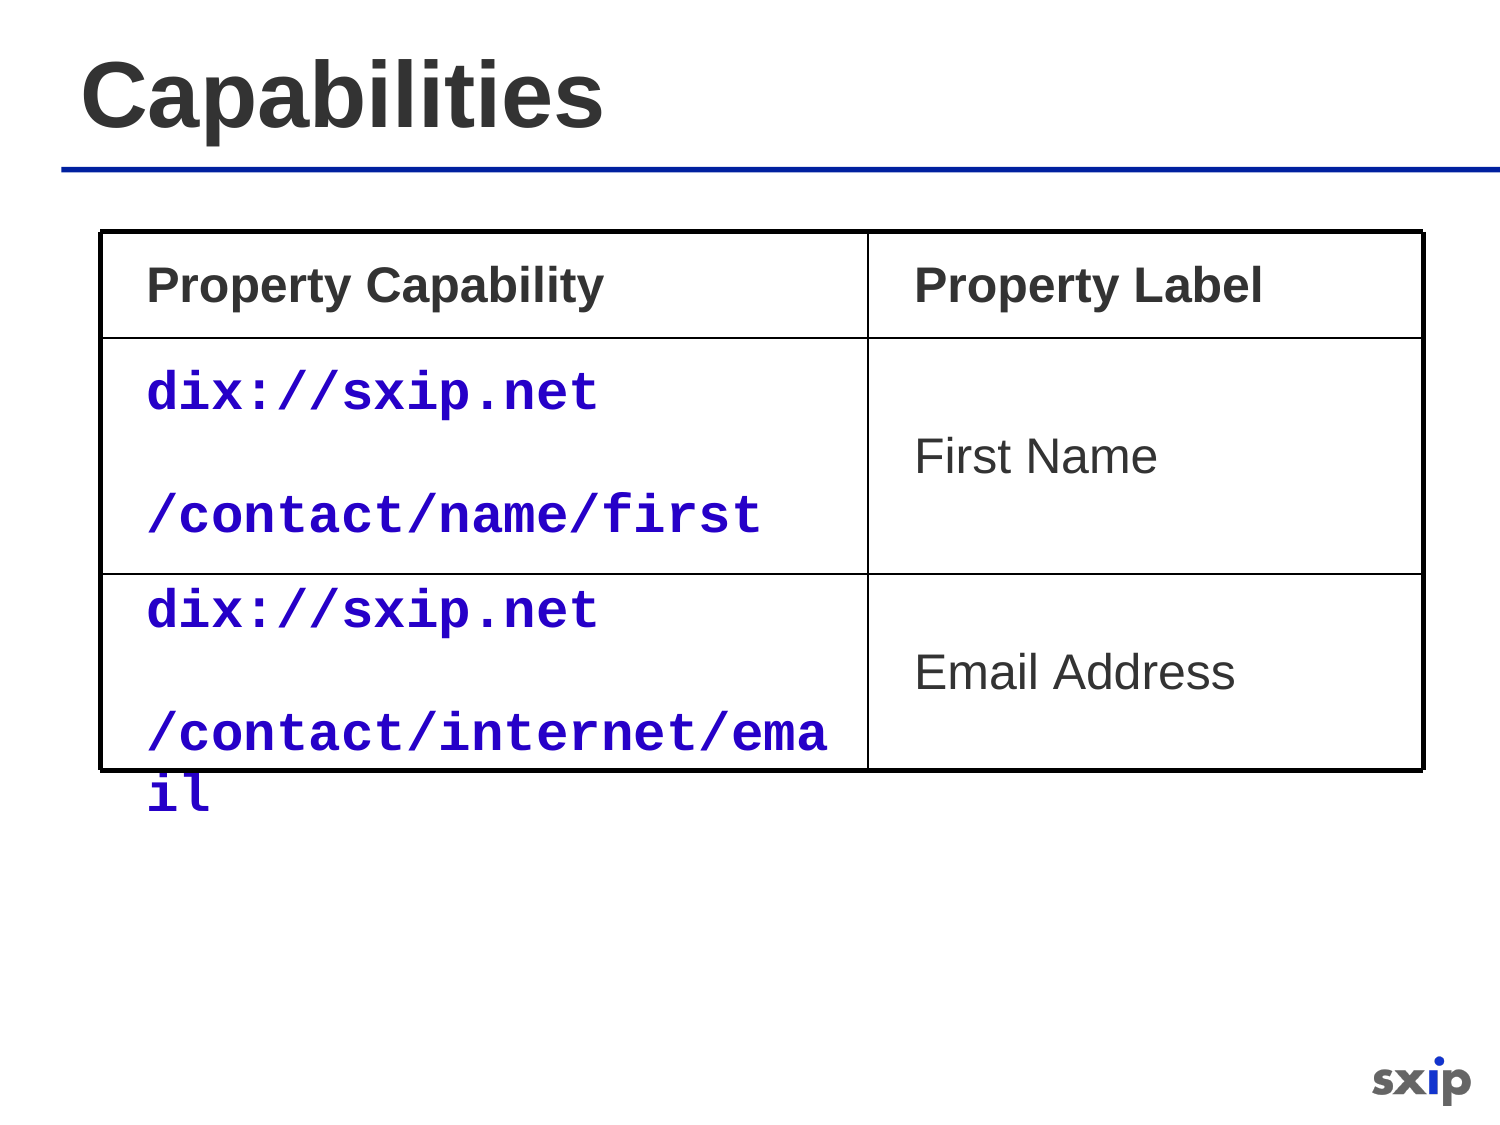

# Capabilities
Property Capability
Property Label
dix://sxip.net
 /contact/name/first
First Name
dix://sxip.net
 /contact/internet/email
Email Address